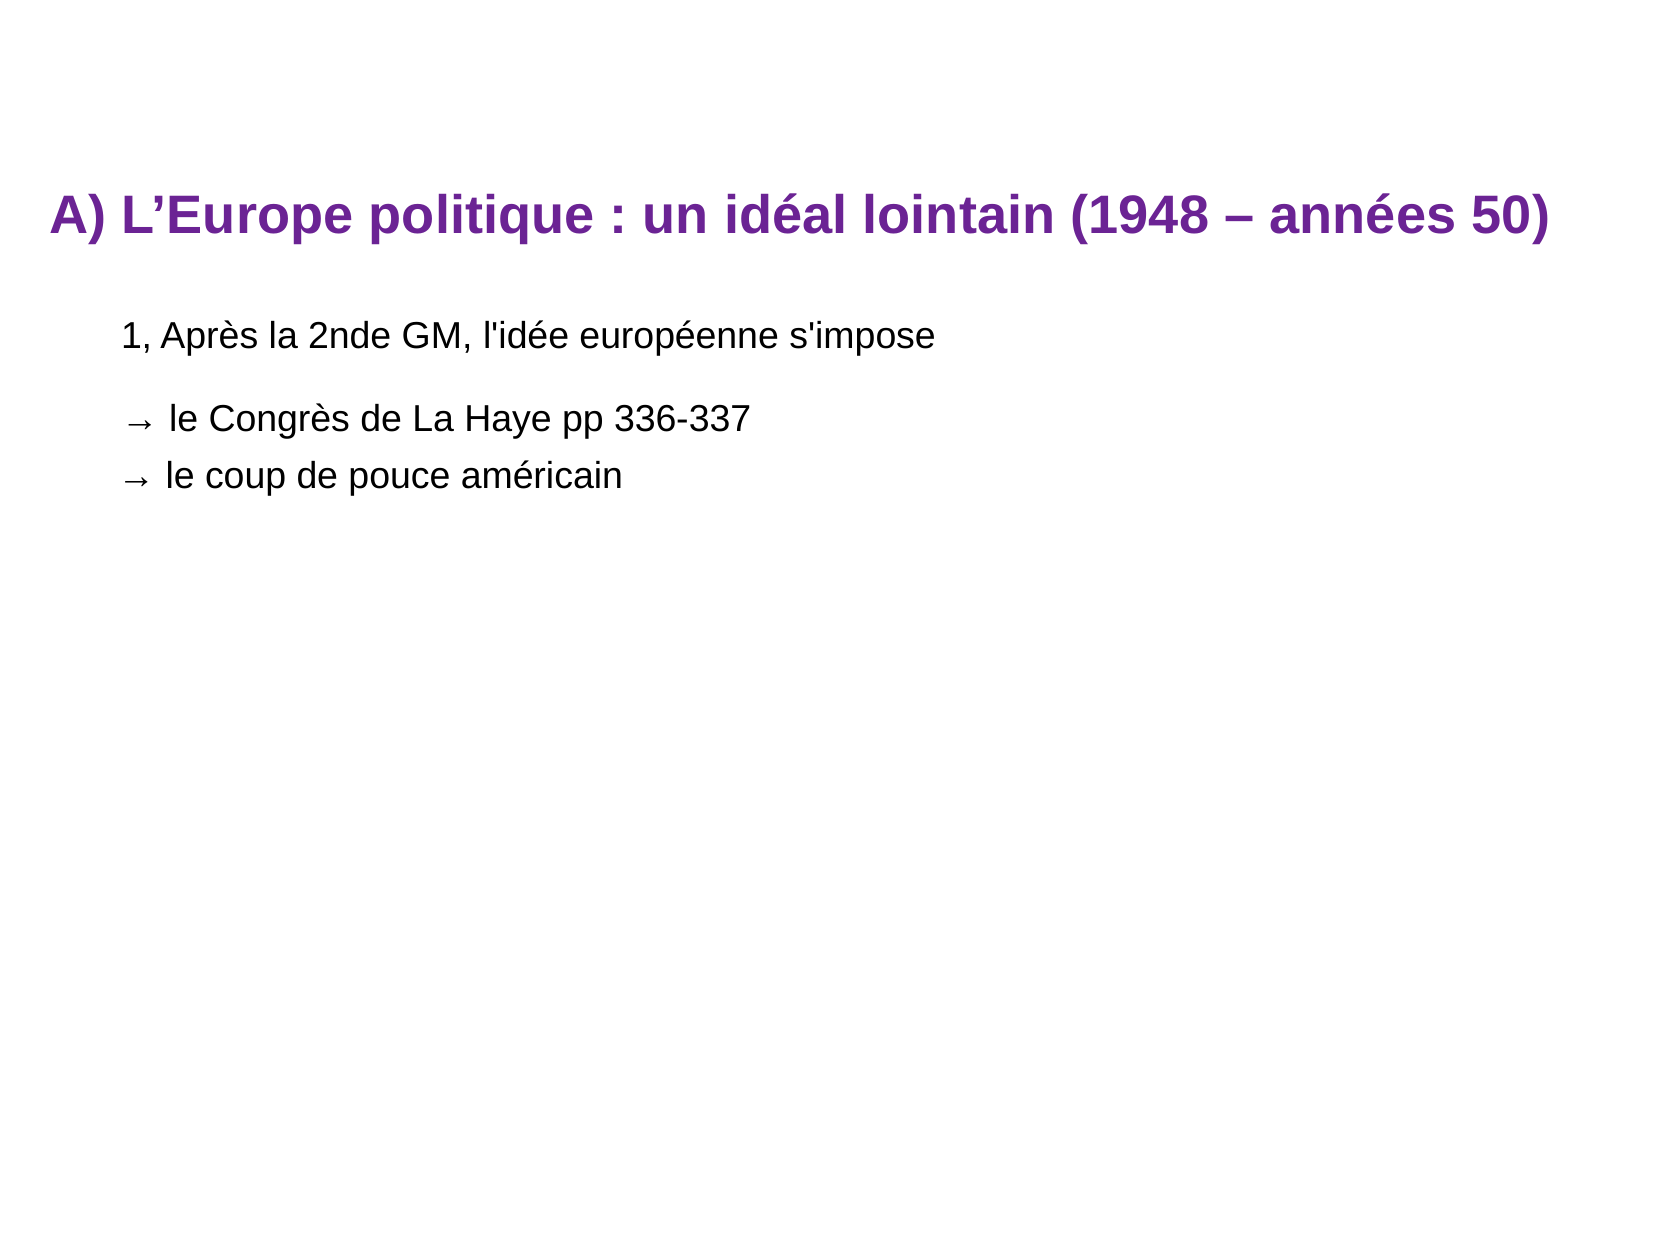

A) L’Europe politique : un idéal lointain (1948 – années 50)
1, Après la 2nde GM, l'idée européenne s'impose
→ le Congrès de La Haye pp 336-337
→ le coup de pouce américain